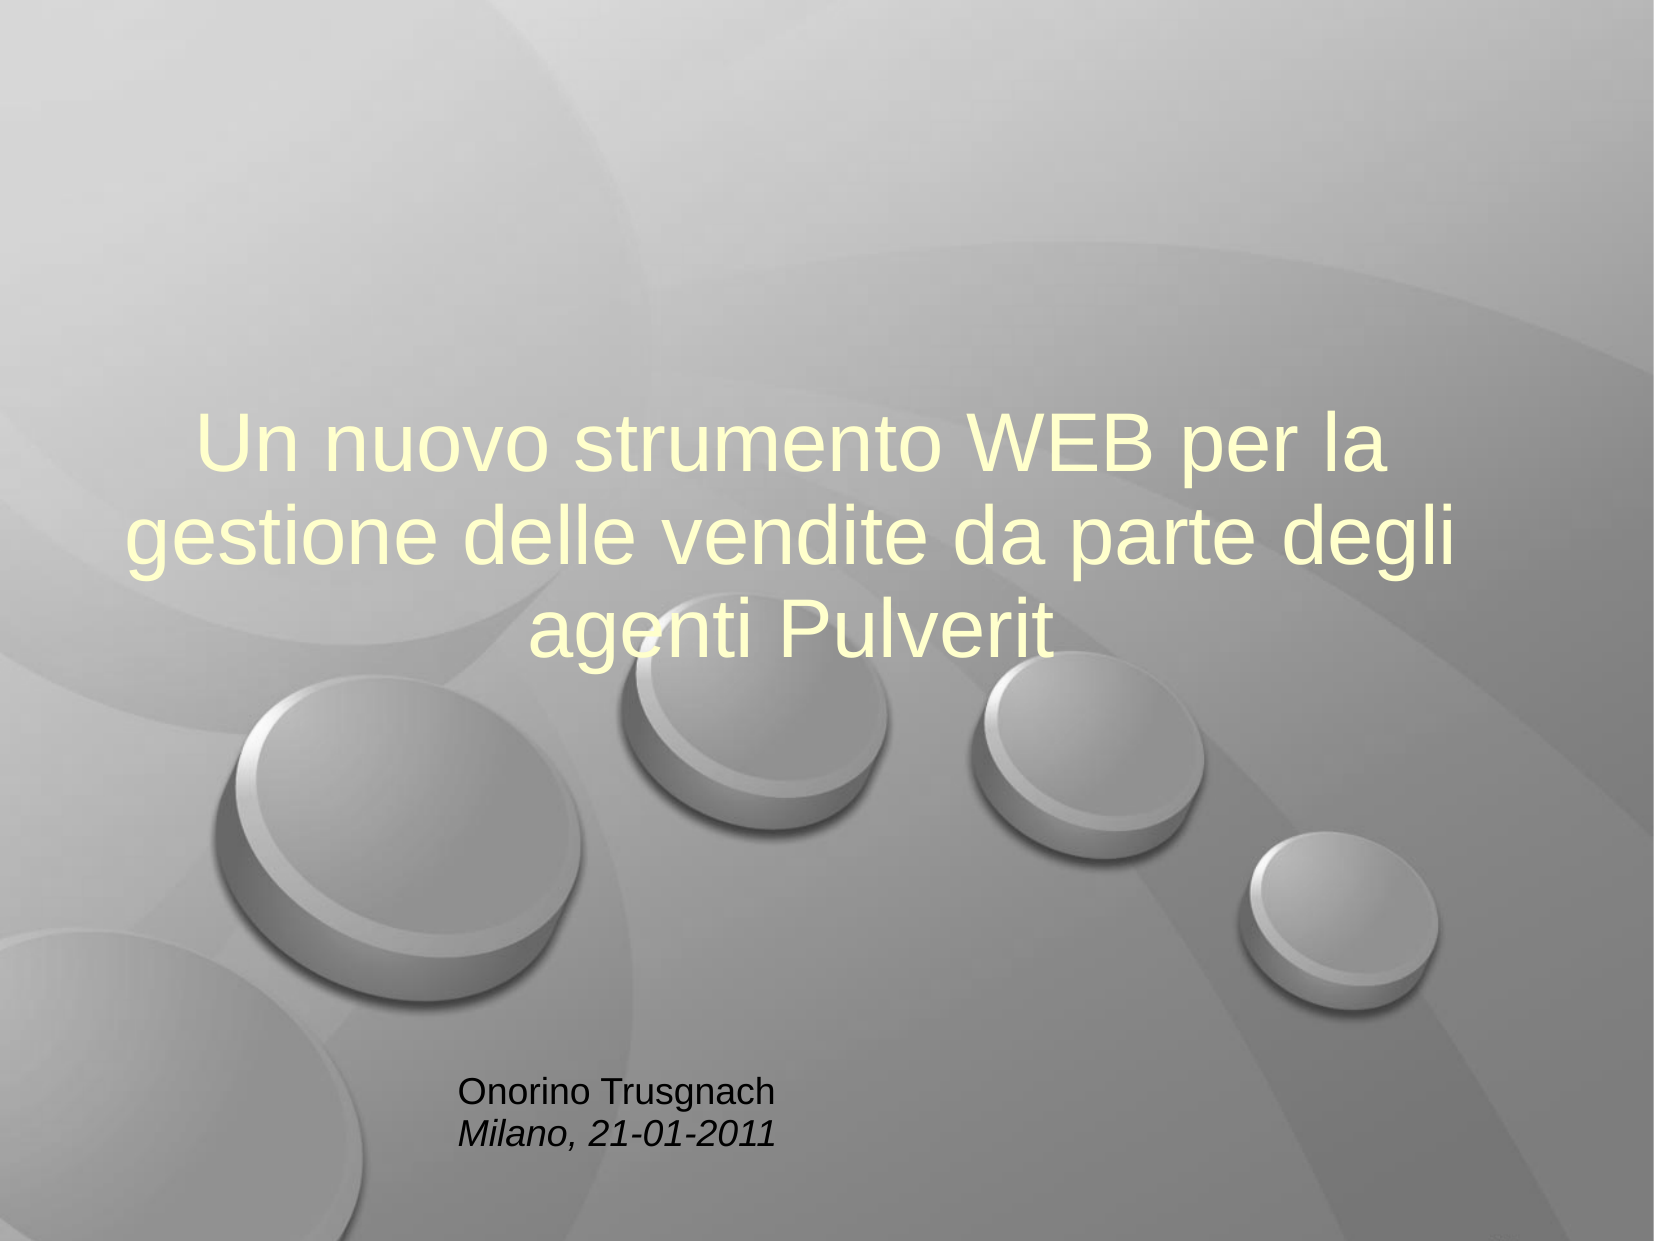

# Un nuovo strumento WEB per la gestione delle vendite da parte degli agenti Pulverit
Onorino Trusgnach
Milano, 21-01-2011